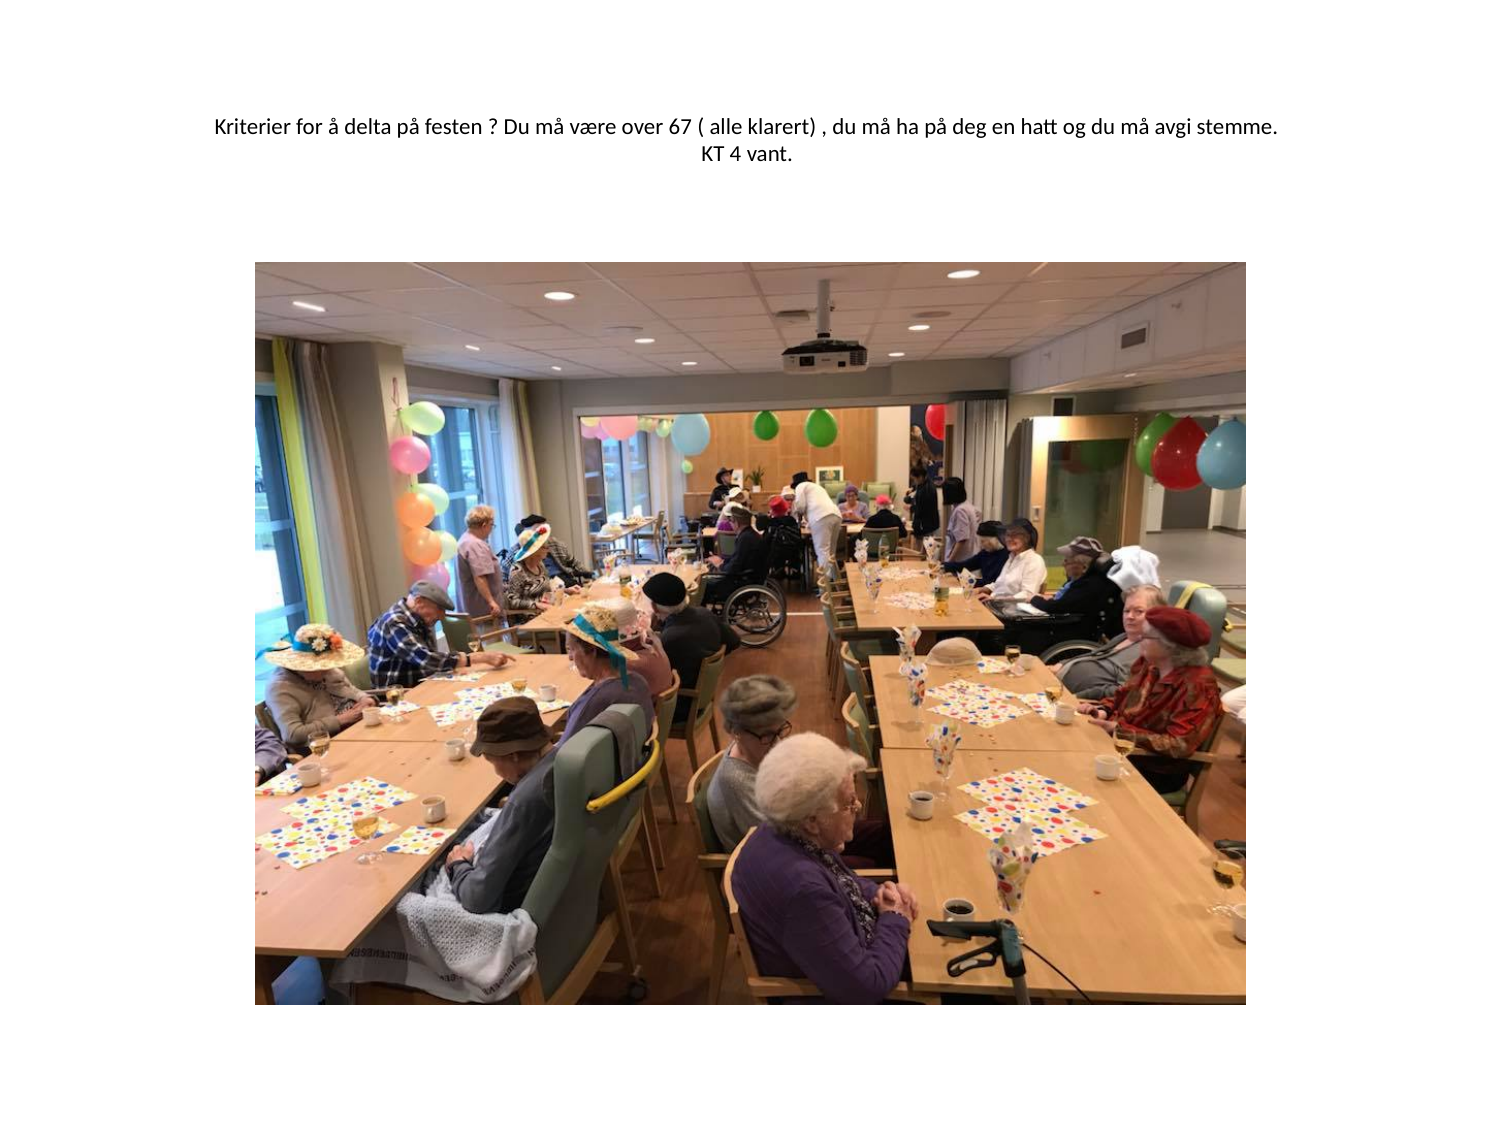

# Kriterier for å delta på festen ? Du må være over 67 ( alle klarert) , du må ha på deg en hatt og du må avgi stemme. KT 4 vant.